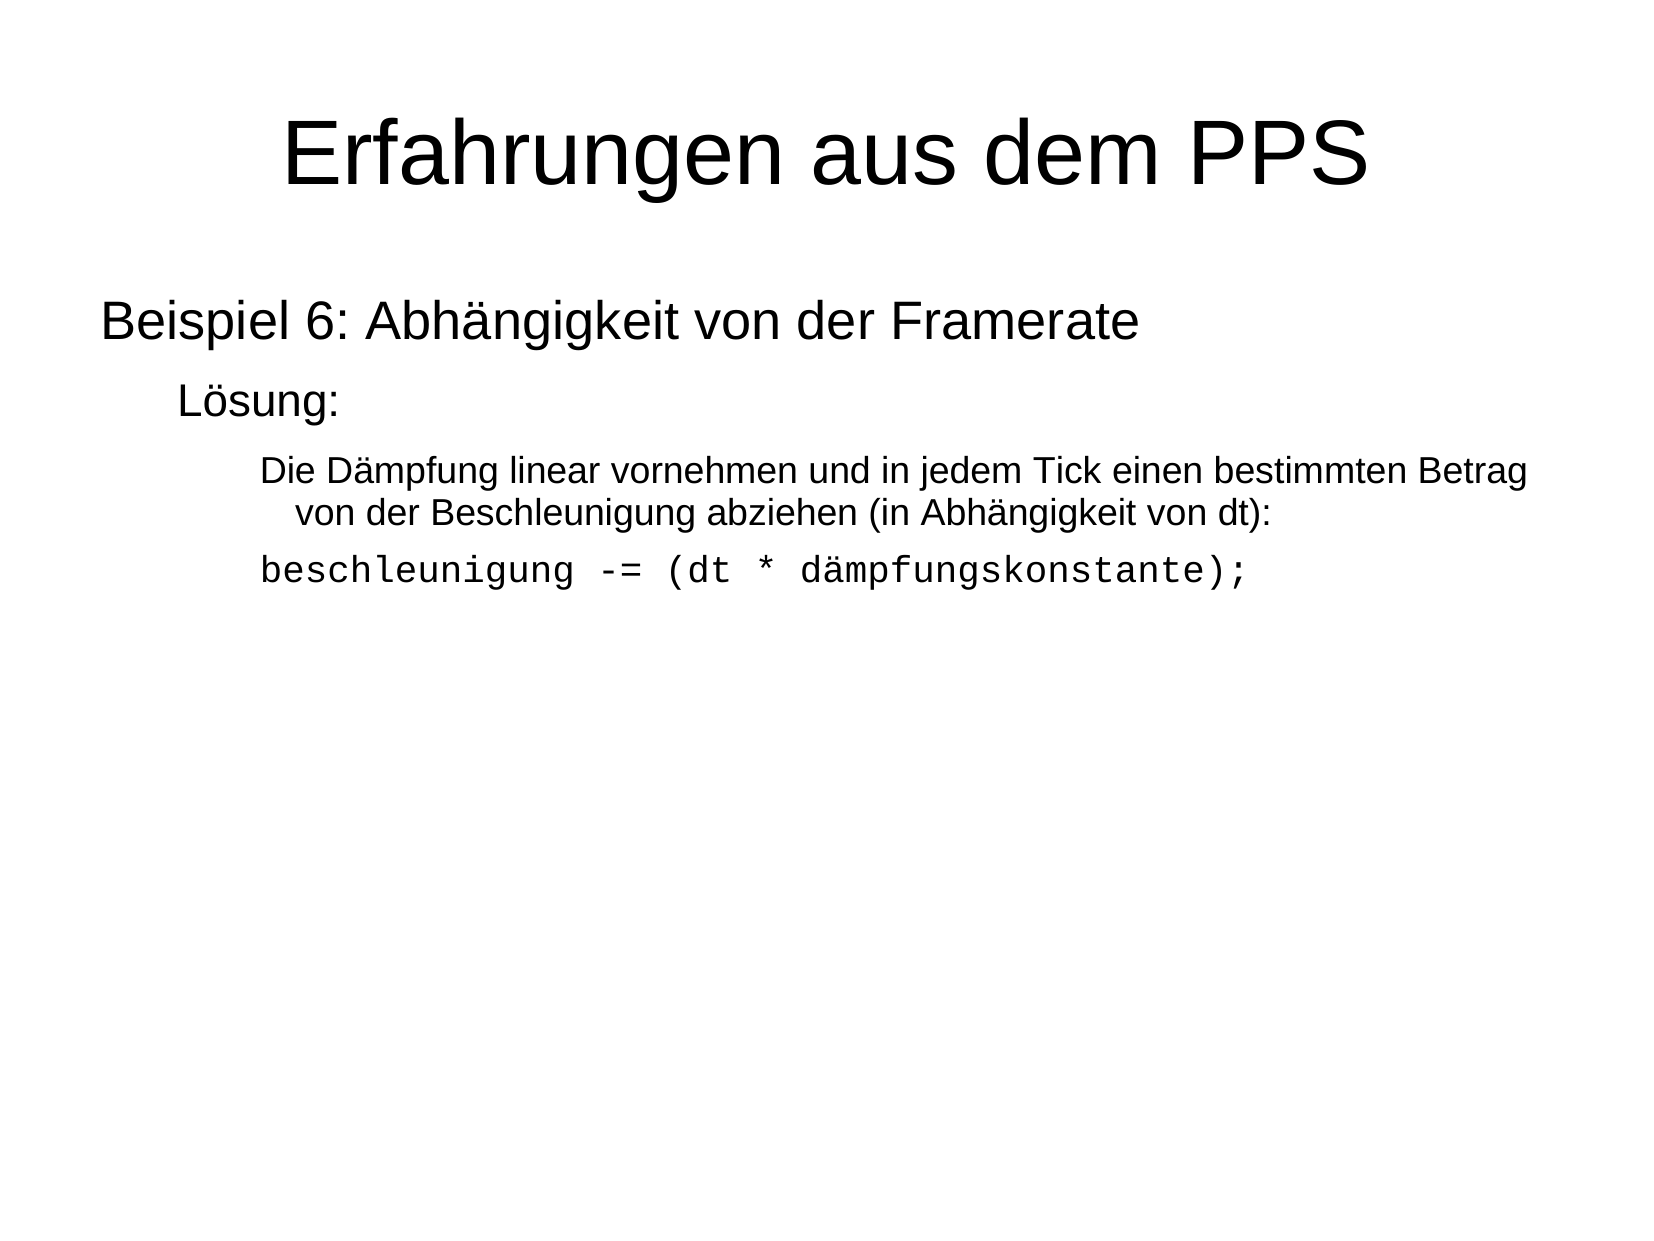

# Erfahrungen aus dem PPS
Beispiel 6: Abhängigkeit von der Framerate
Lösung:
Die Dämpfung linear vornehmen und in jedem Tick einen bestimmten Betrag von der Beschleunigung abziehen (in Abhängigkeit von dt):
beschleunigung -= (dt * dämpfungskonstante);